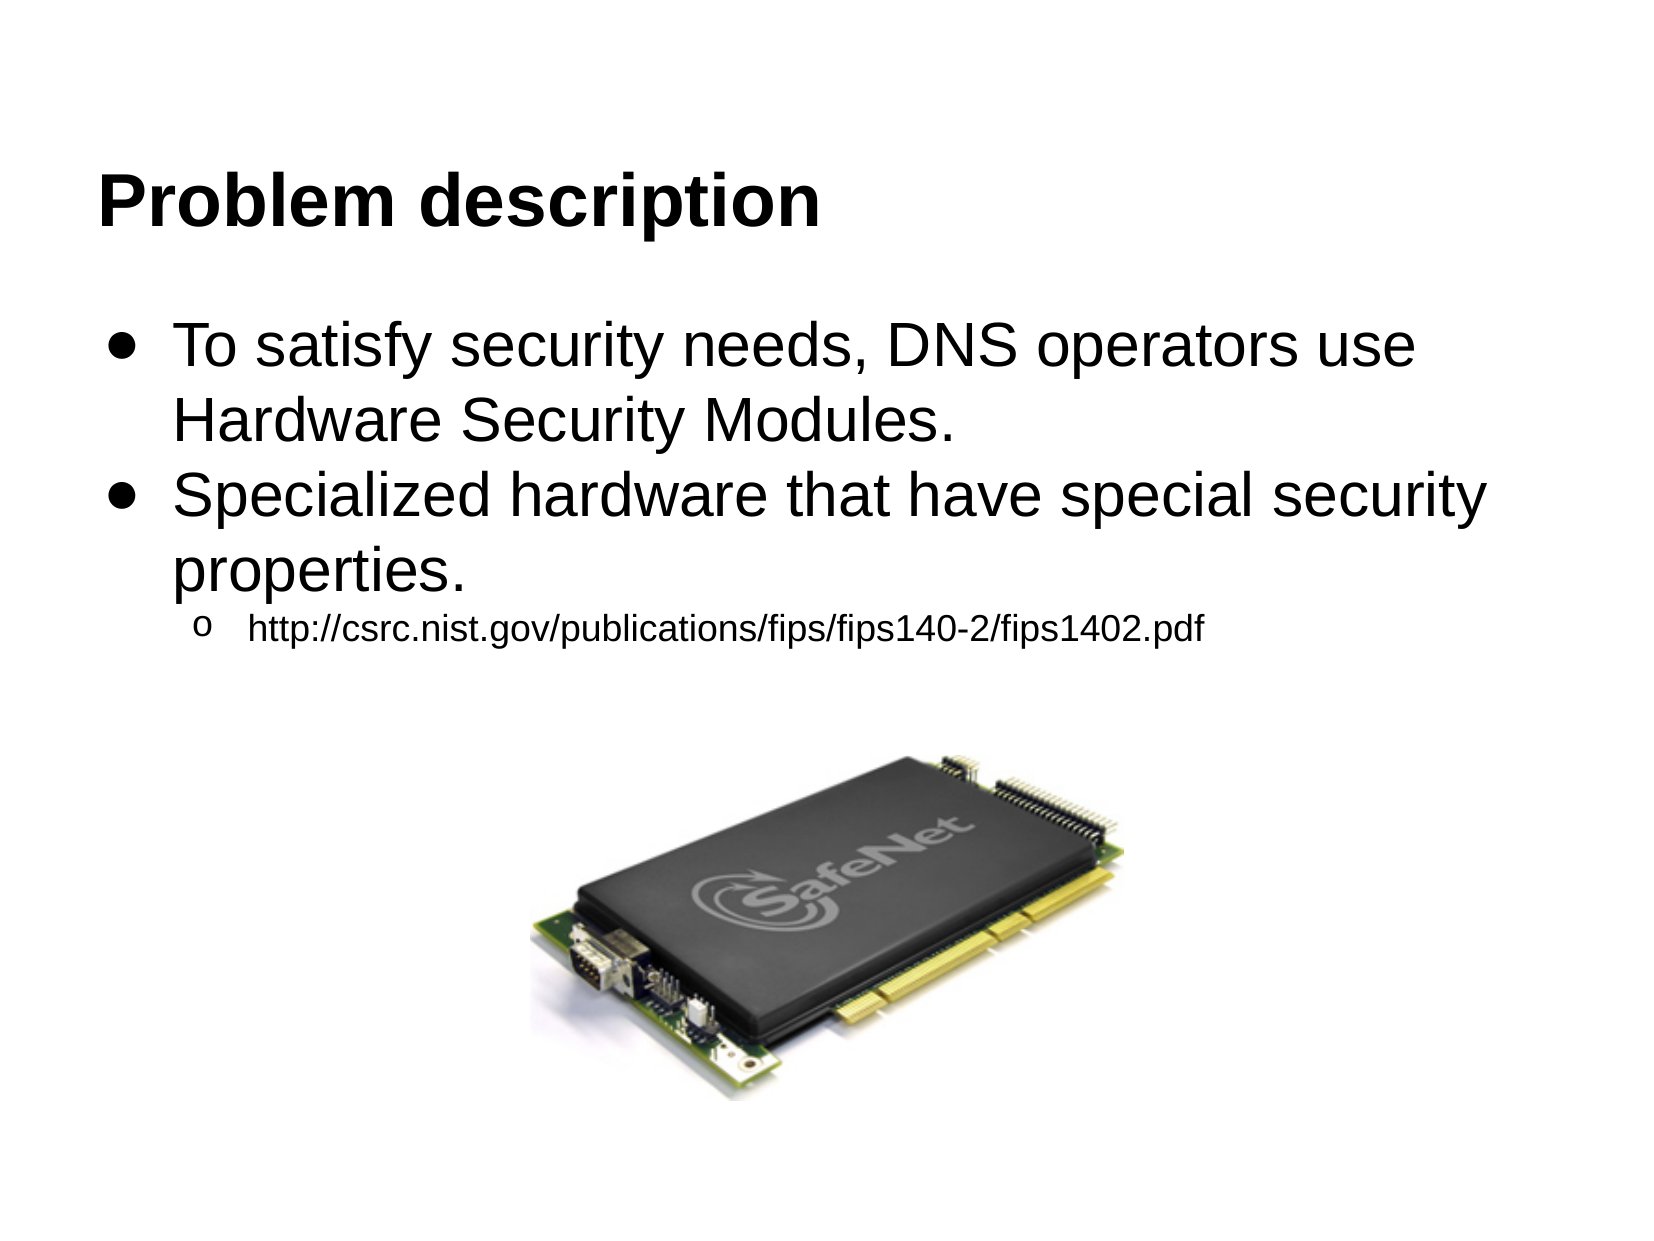

# Problem description
To satisfy security needs, DNS operators use Hardware Security Modules.
Specialized hardware that have special security properties.
http://csrc.nist.gov/publications/fips/fips140-2/fips1402.pdf